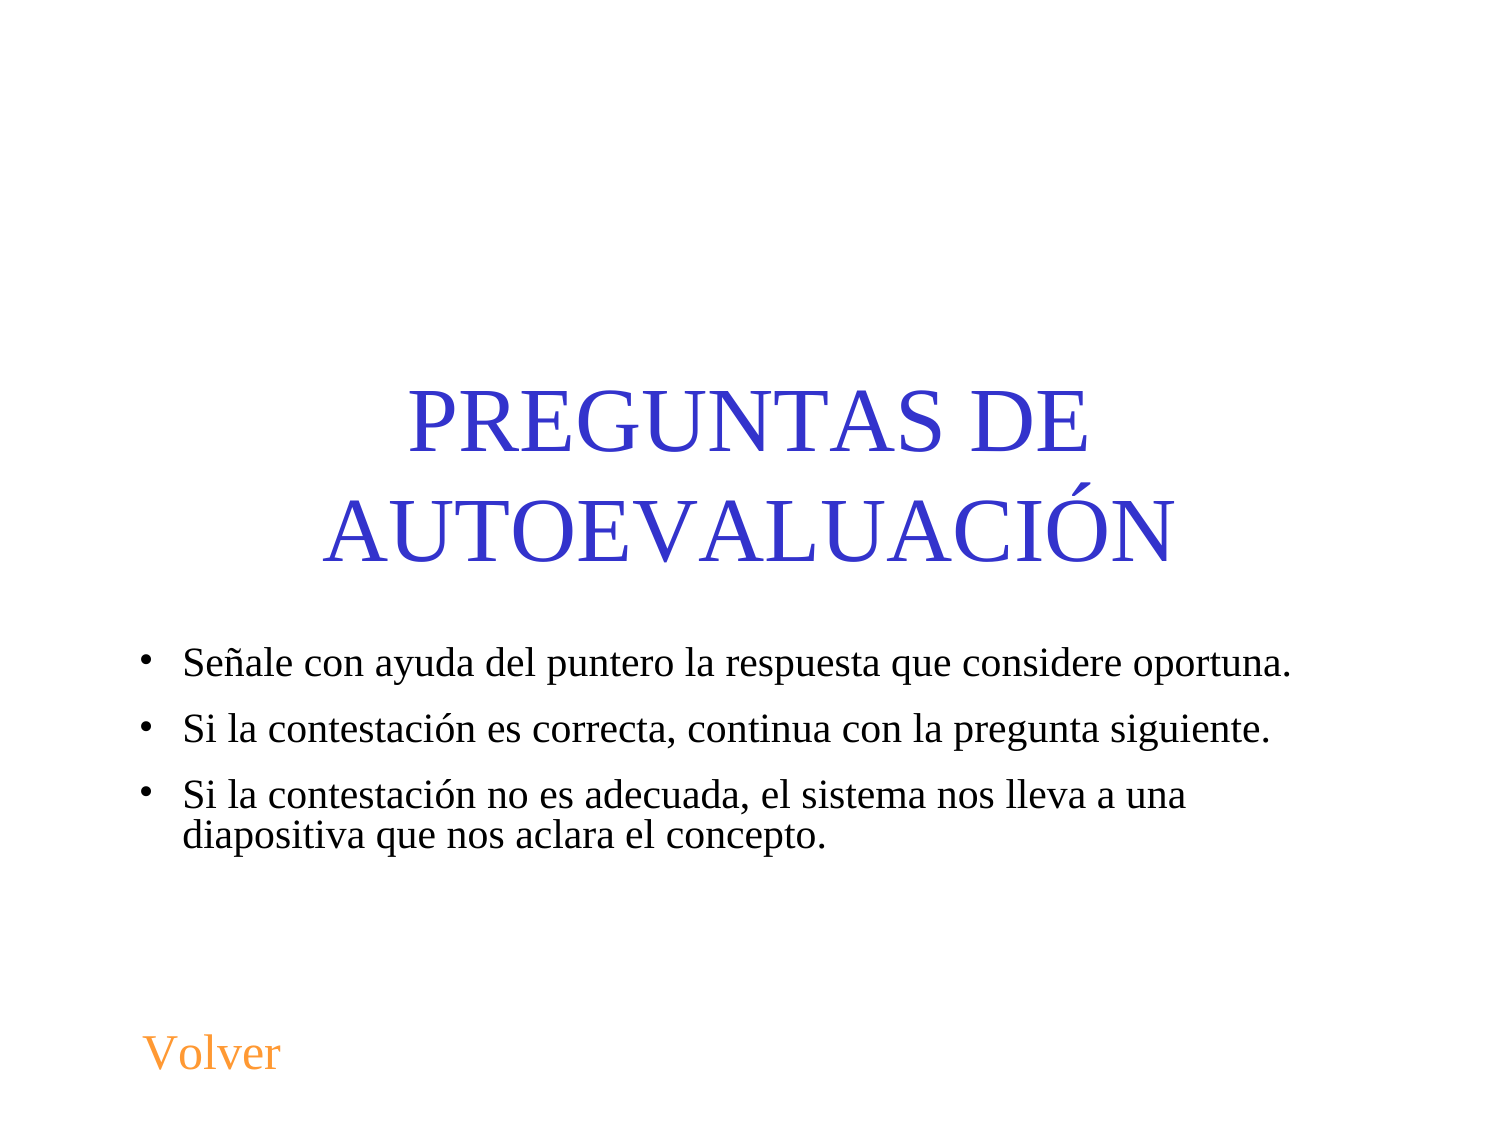

# PREGUNTAS DE AUTOEVALUACIÓN
Señale con ayuda del puntero la respuesta que considere oportuna.
Si la contestación es correcta, continua con la pregunta siguiente.
Si la contestación no es adecuada, el sistema nos lleva a una diapositiva que nos aclara el concepto.
Volver